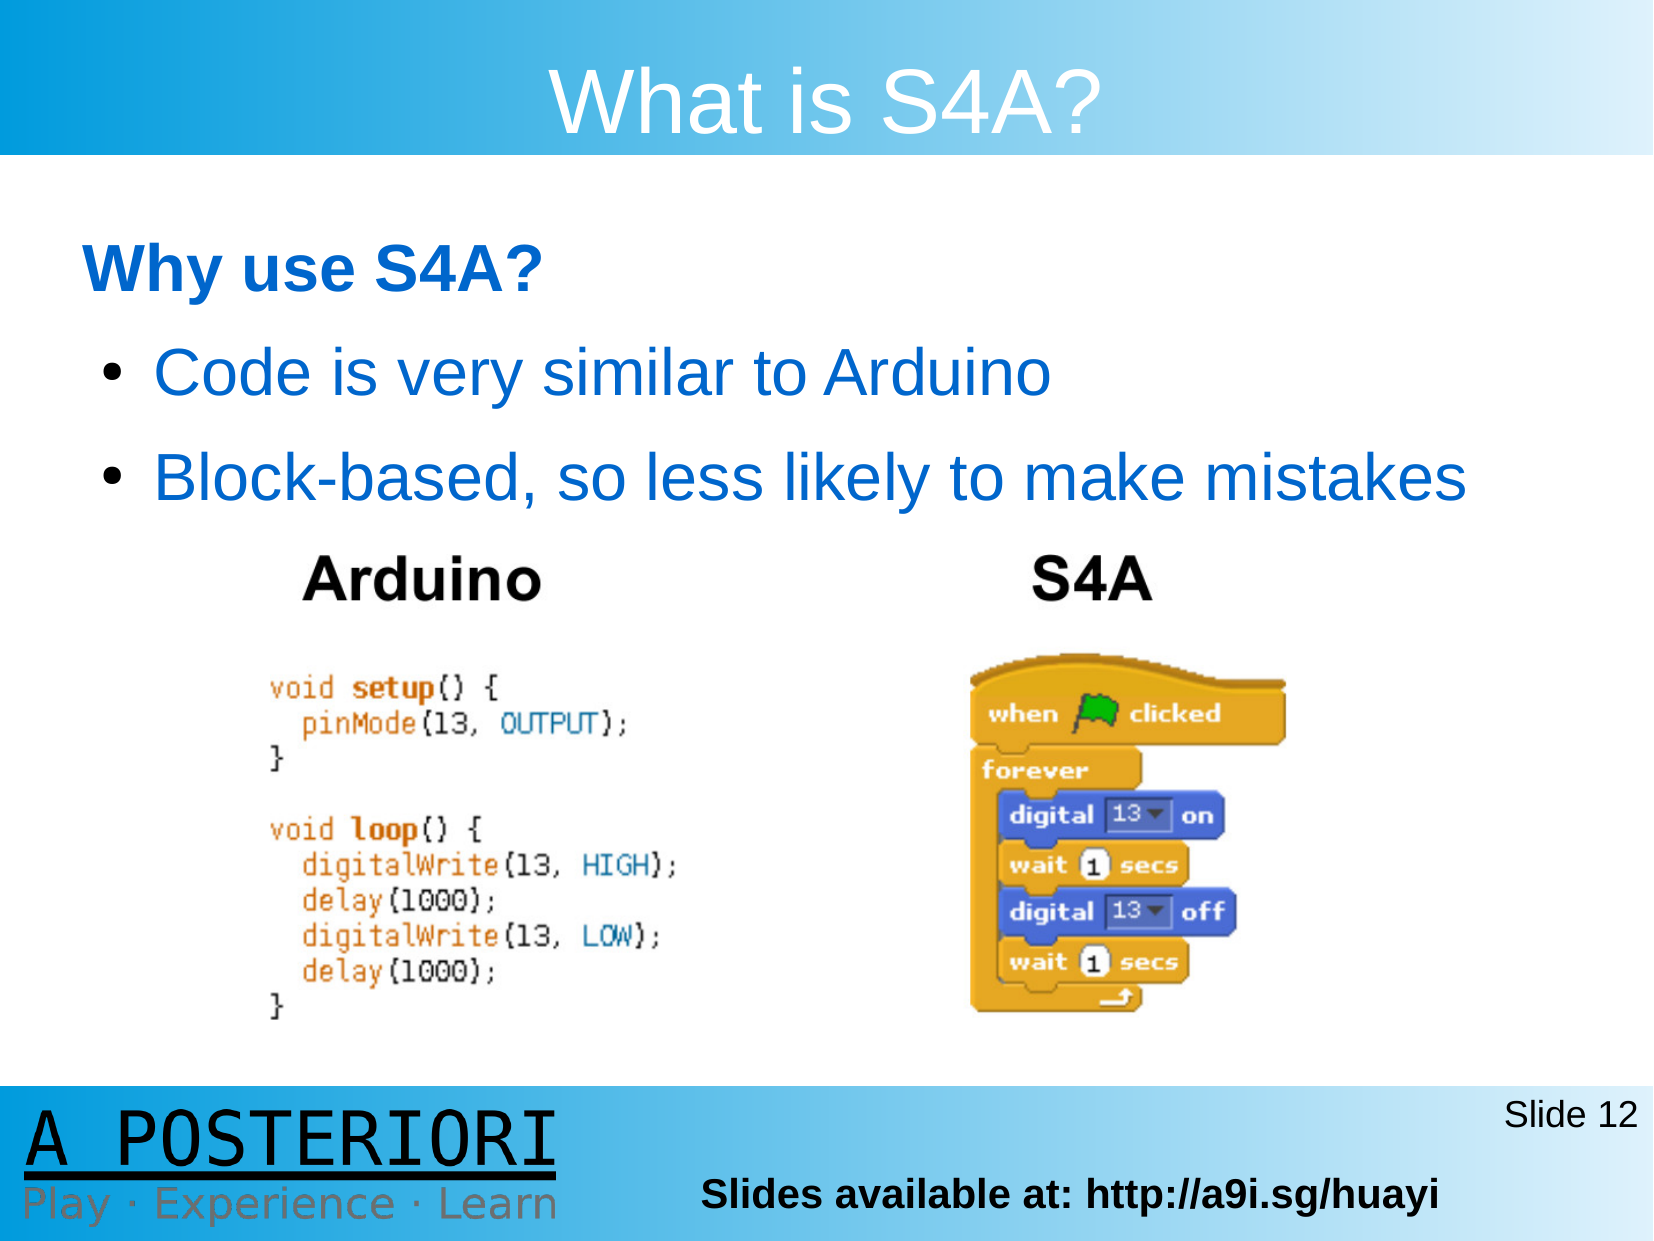

# What is S4A?
Why use S4A?
Code is very similar to Arduino
Block-based, so less likely to make mistakes